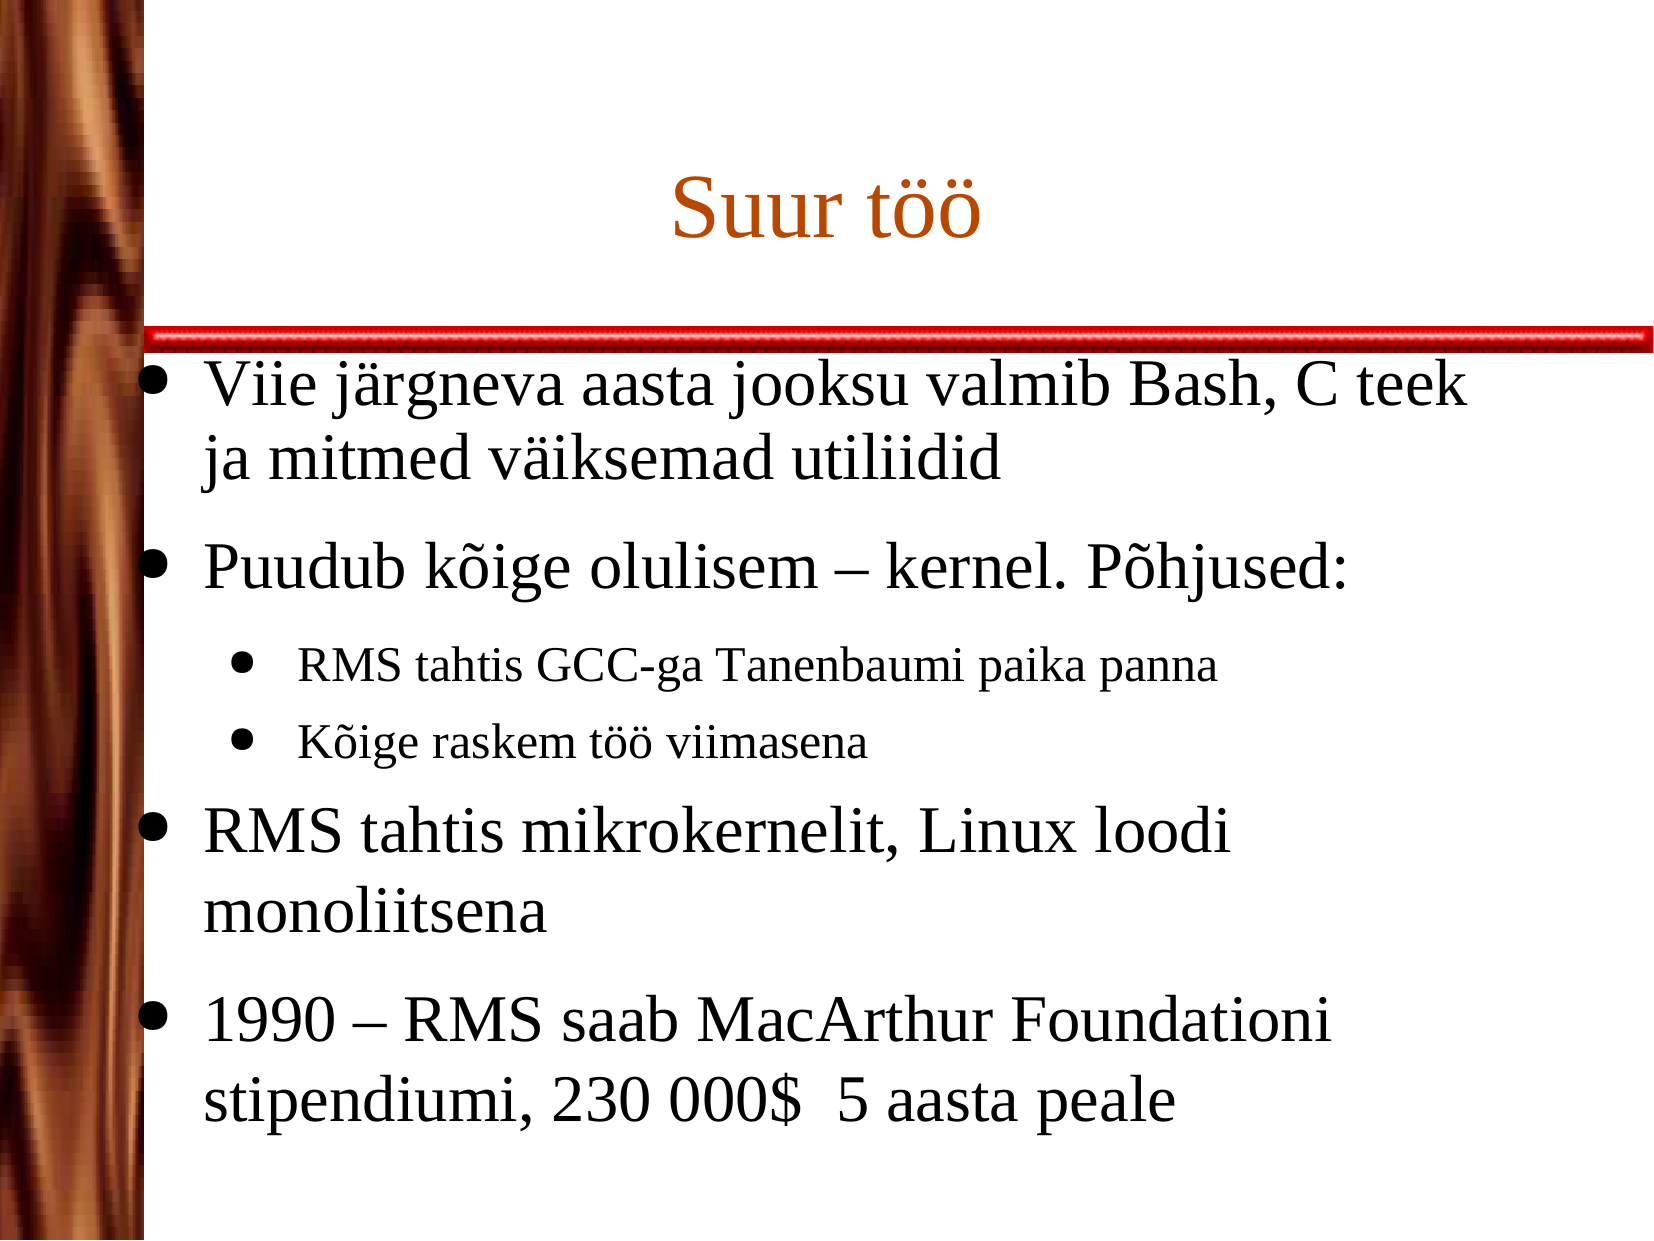

# Suur töö
Viie järgneva aasta jooksu valmib Bash, C teek ja mitmed väiksemad utiliidid
Puudub kõige olulisem – kernel. Põhjused:
RMS tahtis GCC-ga Tanenbaumi paika panna
Kõige raskem töö viimasena
RMS tahtis mikrokernelit, Linux loodi monoliitsena
1990 – RMS saab MacArthur Foundationi stipendiumi, 230 000$ 5 aasta peale